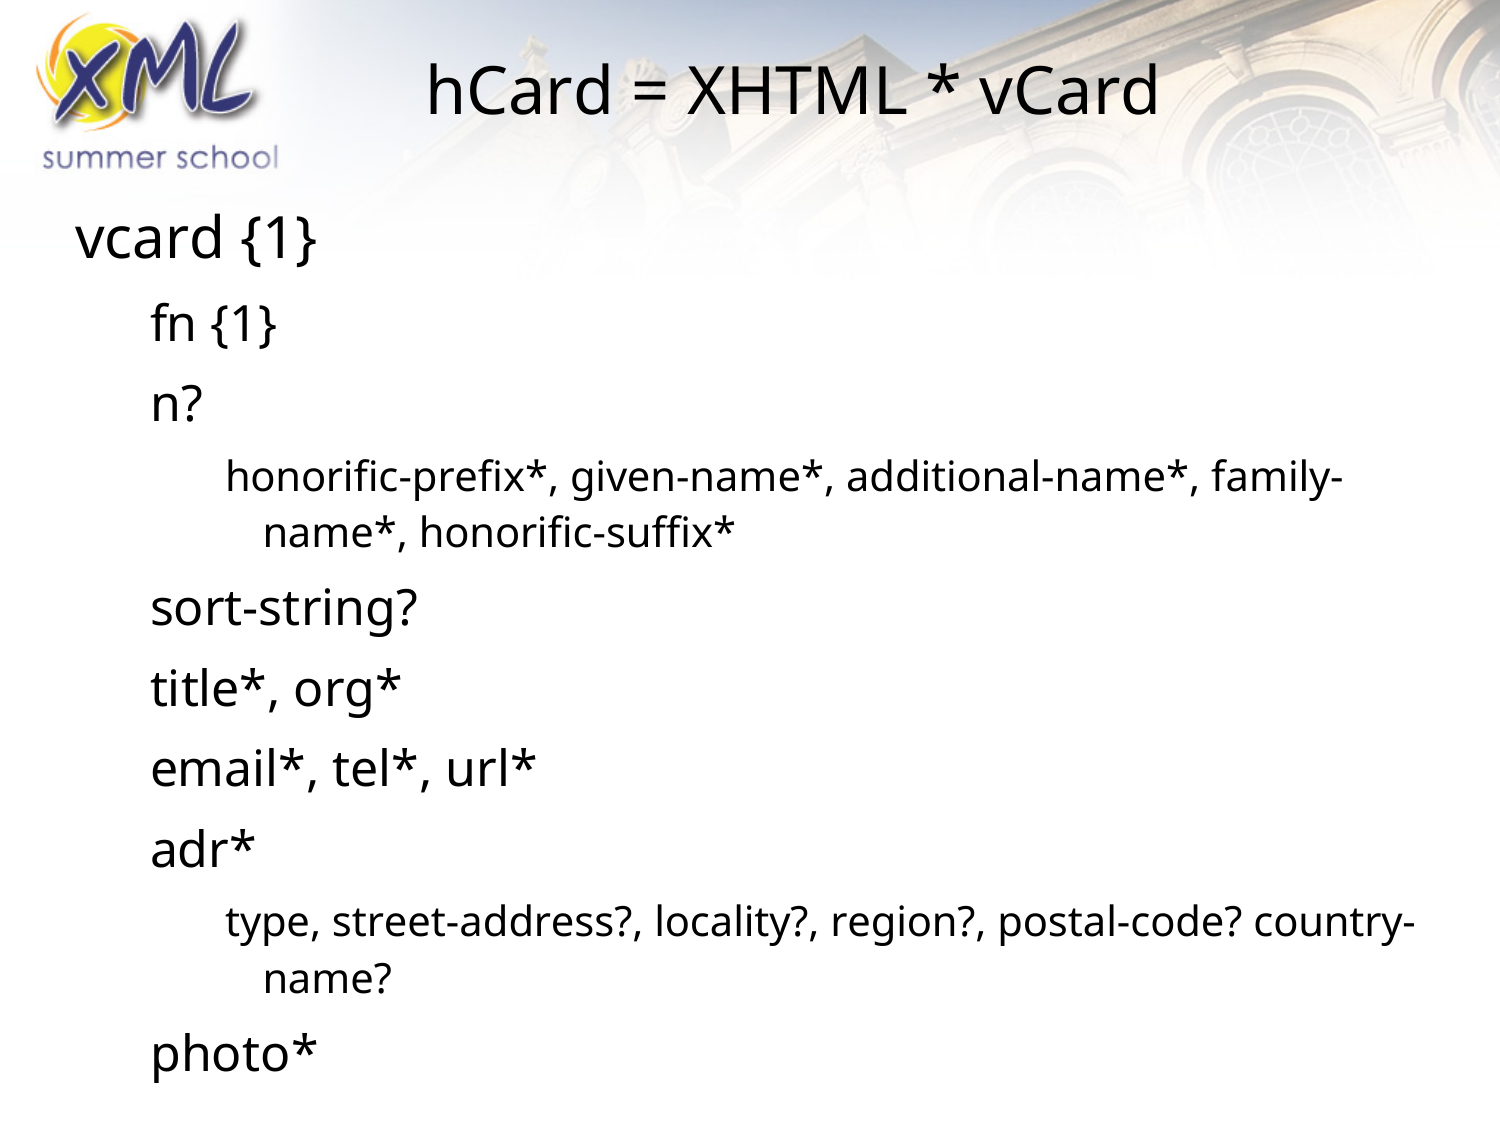

# hCard = XHTML * vCard
vcard {1}
fn {1}
n?
honorific-prefix*, given-name*, additional-name*, family-name*, honorific-suffix*
sort-string?
title*, org*
email*, tel*, url*
adr*
type, street-address?, locality?, region?, postal-code? country-name?
photo*
...